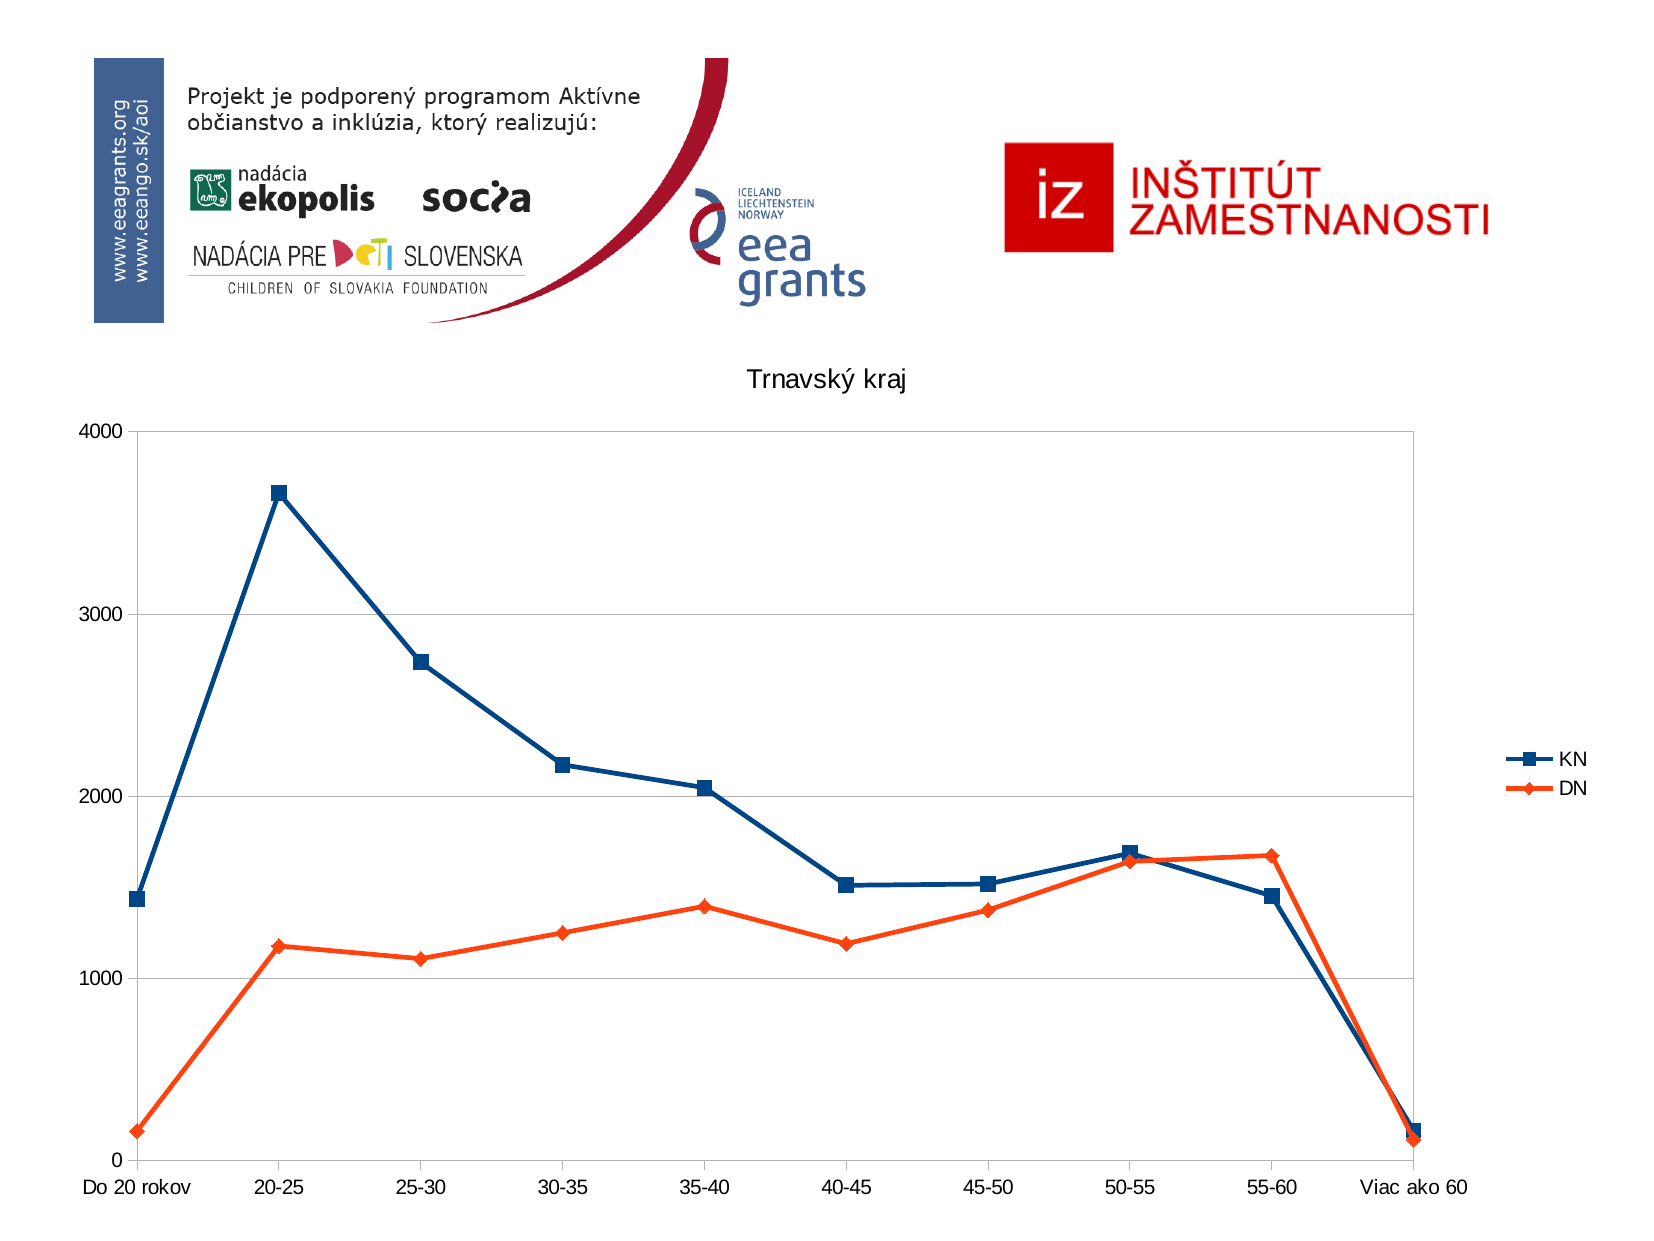

#
### Chart: Trnavský kraj
| Category | KN | DN |
|---|---|---|
| Do 20 rokov | 1436.0 | 162.0 |
| 20-25 | 3664.0 | 1178.0 |
| 25-30 | 2735.0 | 1108.0 |
| 30-35 | 2173.0 | 1250.0 |
| 35-40 | 2047.0 | 1396.0 |
| 40-45 | 1511.0 | 1190.0 |
| 45-50 | 1518.0 | 1375.0 |
| 50-55 | 1687.0 | 1642.0 |
| 55-60 | 1453.0 | 1675.0 |
| Viac ako 60 | 165.0 | 117.0 |TRNAVSKÝ KRAJ